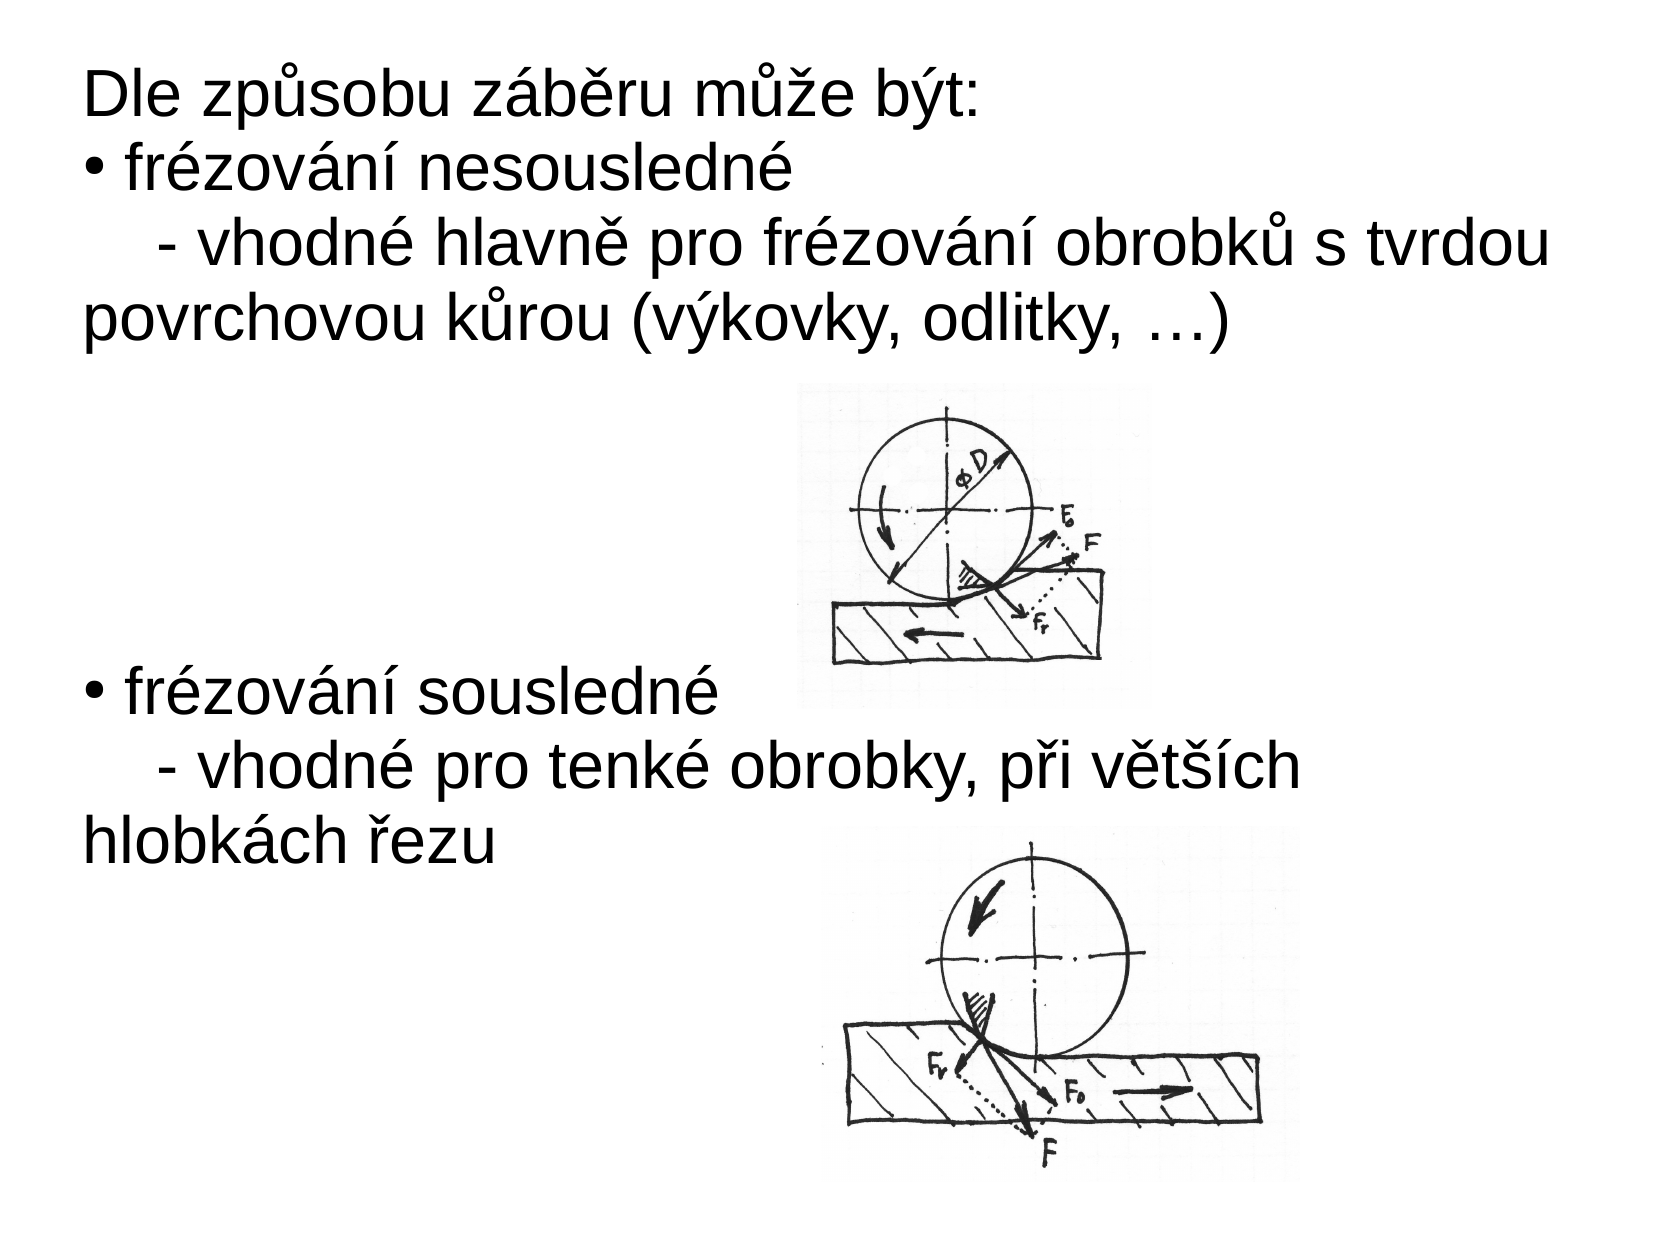

# Dle způsobu záběru může být:
 frézování nesousledné
 - vhodné hlavně pro frézování obrobků s tvrdou povrchovou kůrou (výkovky, odlitky, …)
 frézování sousledné
 - vhodné pro tenké obrobky, při větších hlobkách řezu